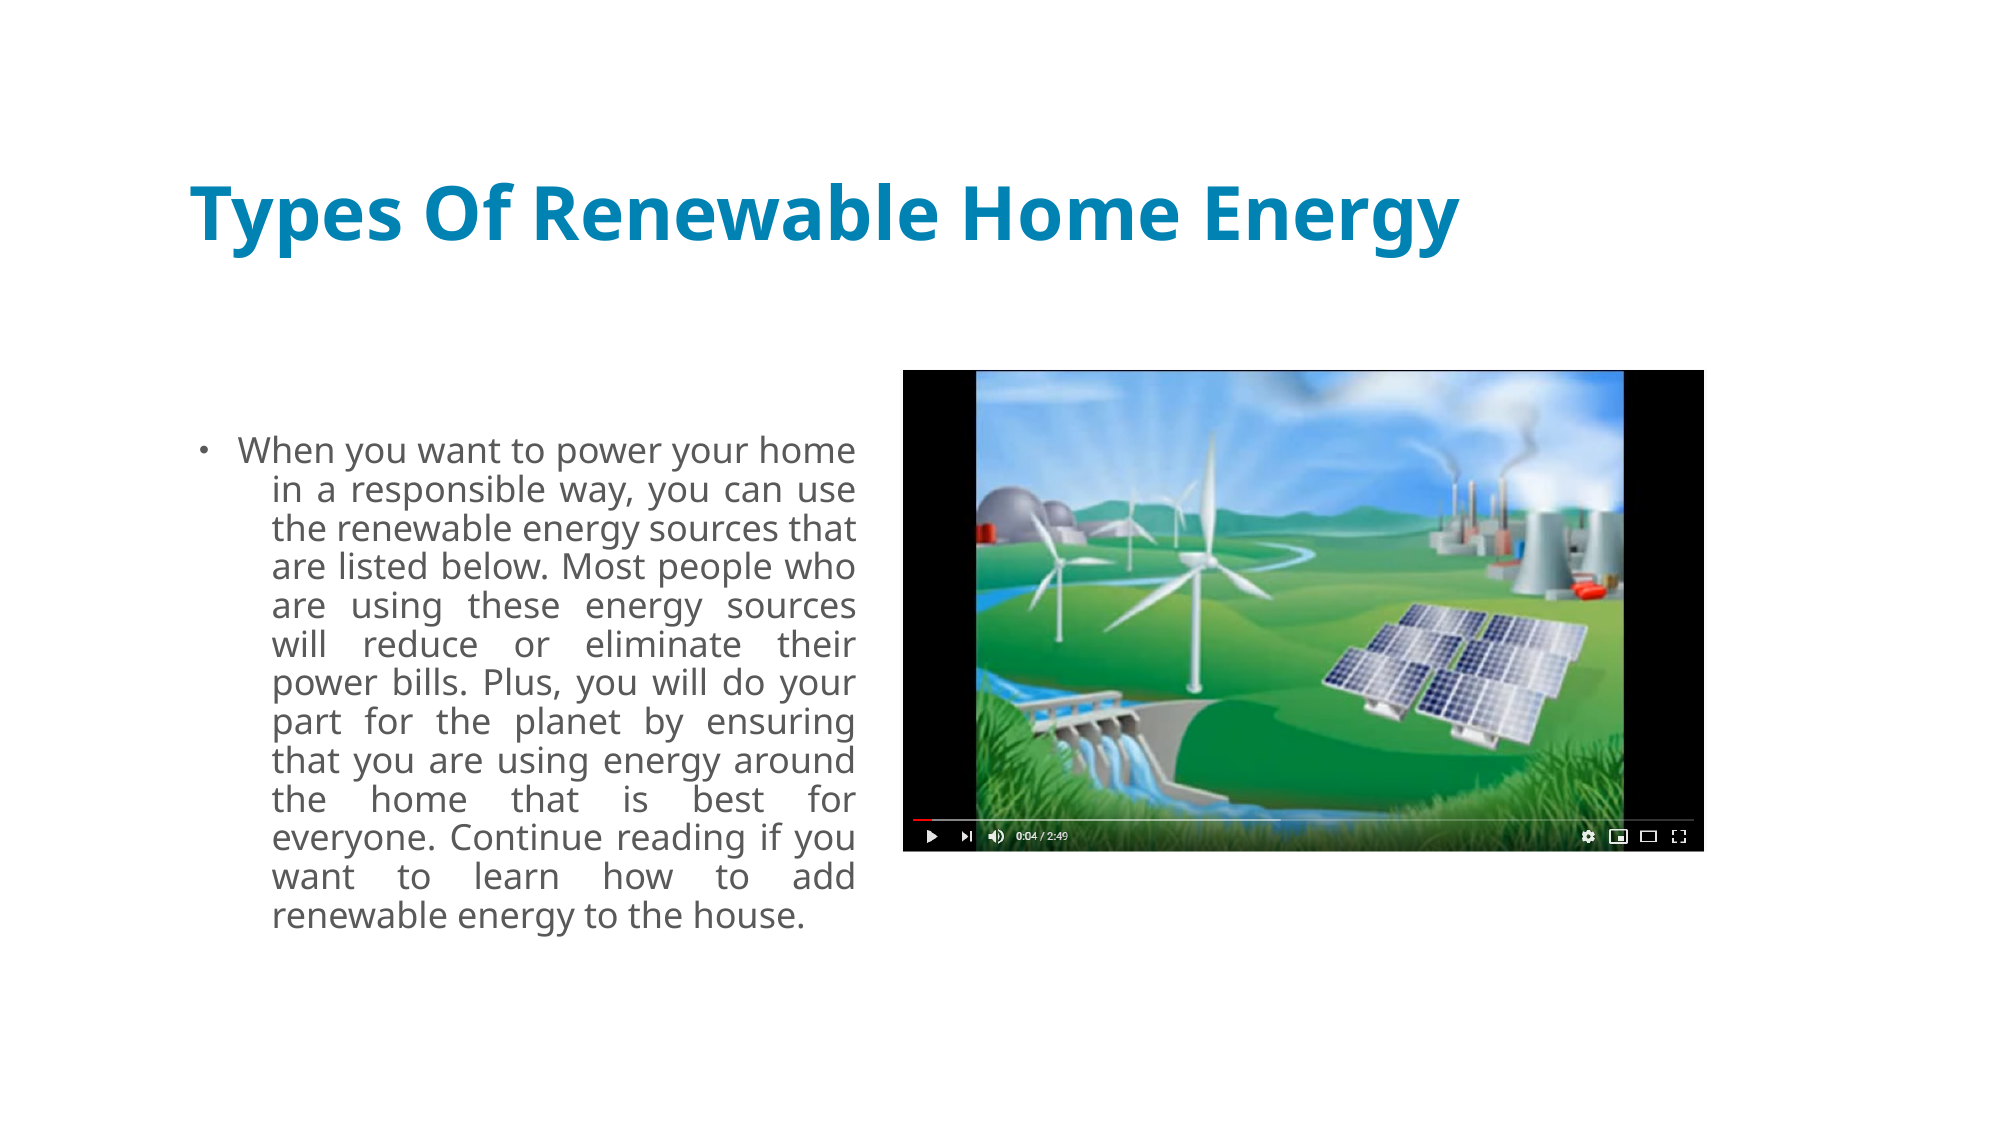

# Types Of Renewable Home Energy
When you want to power your home in a responsible way, you can use the renewable energy sources that are listed below. Most people who are using these energy sources will reduce or eliminate their power bills. Plus, you will do your part for the planet by ensuring that you are using energy around the home that is best for everyone. Continue reading if you want to learn how to add renewable energy to the house.